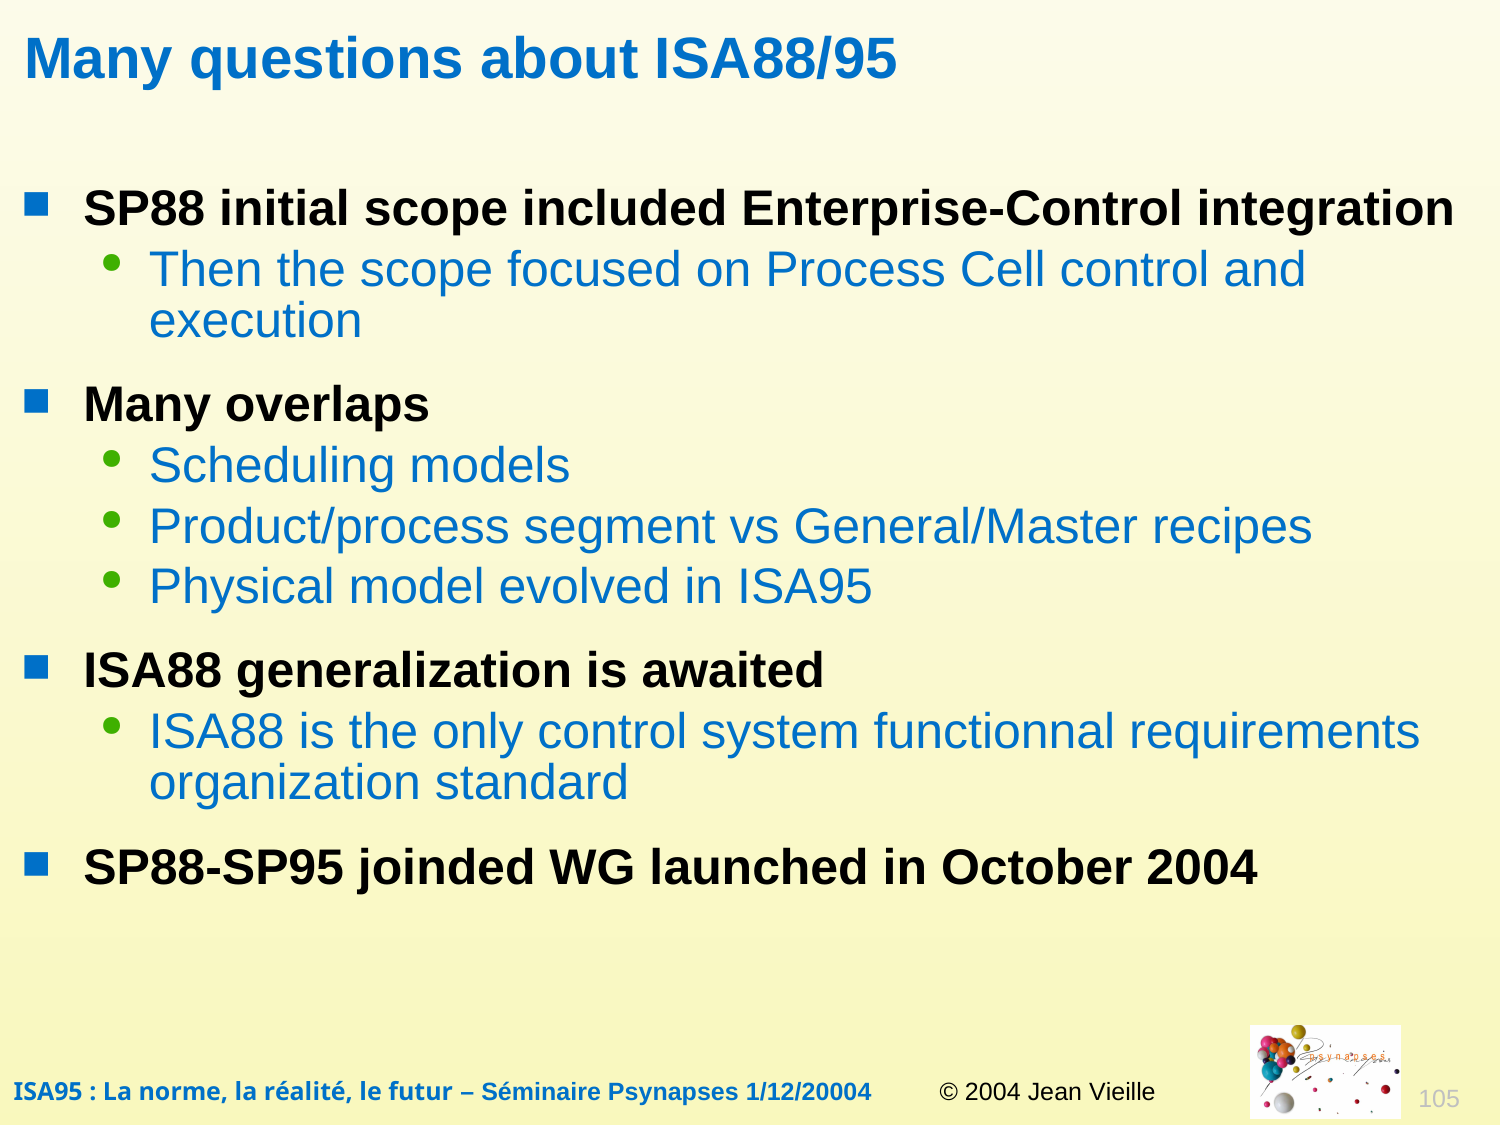

# Many questions about ISA88/95
SP88 initial scope included Enterprise-Control integration
Then the scope focused on Process Cell control and execution
Many overlaps
Scheduling models
Product/process segment vs General/Master recipes
Physical model evolved in ISA95
ISA88 generalization is awaited
ISA88 is the only control system functionnal requirements organization standard
SP88-SP95 joinded WG launched in October 2004